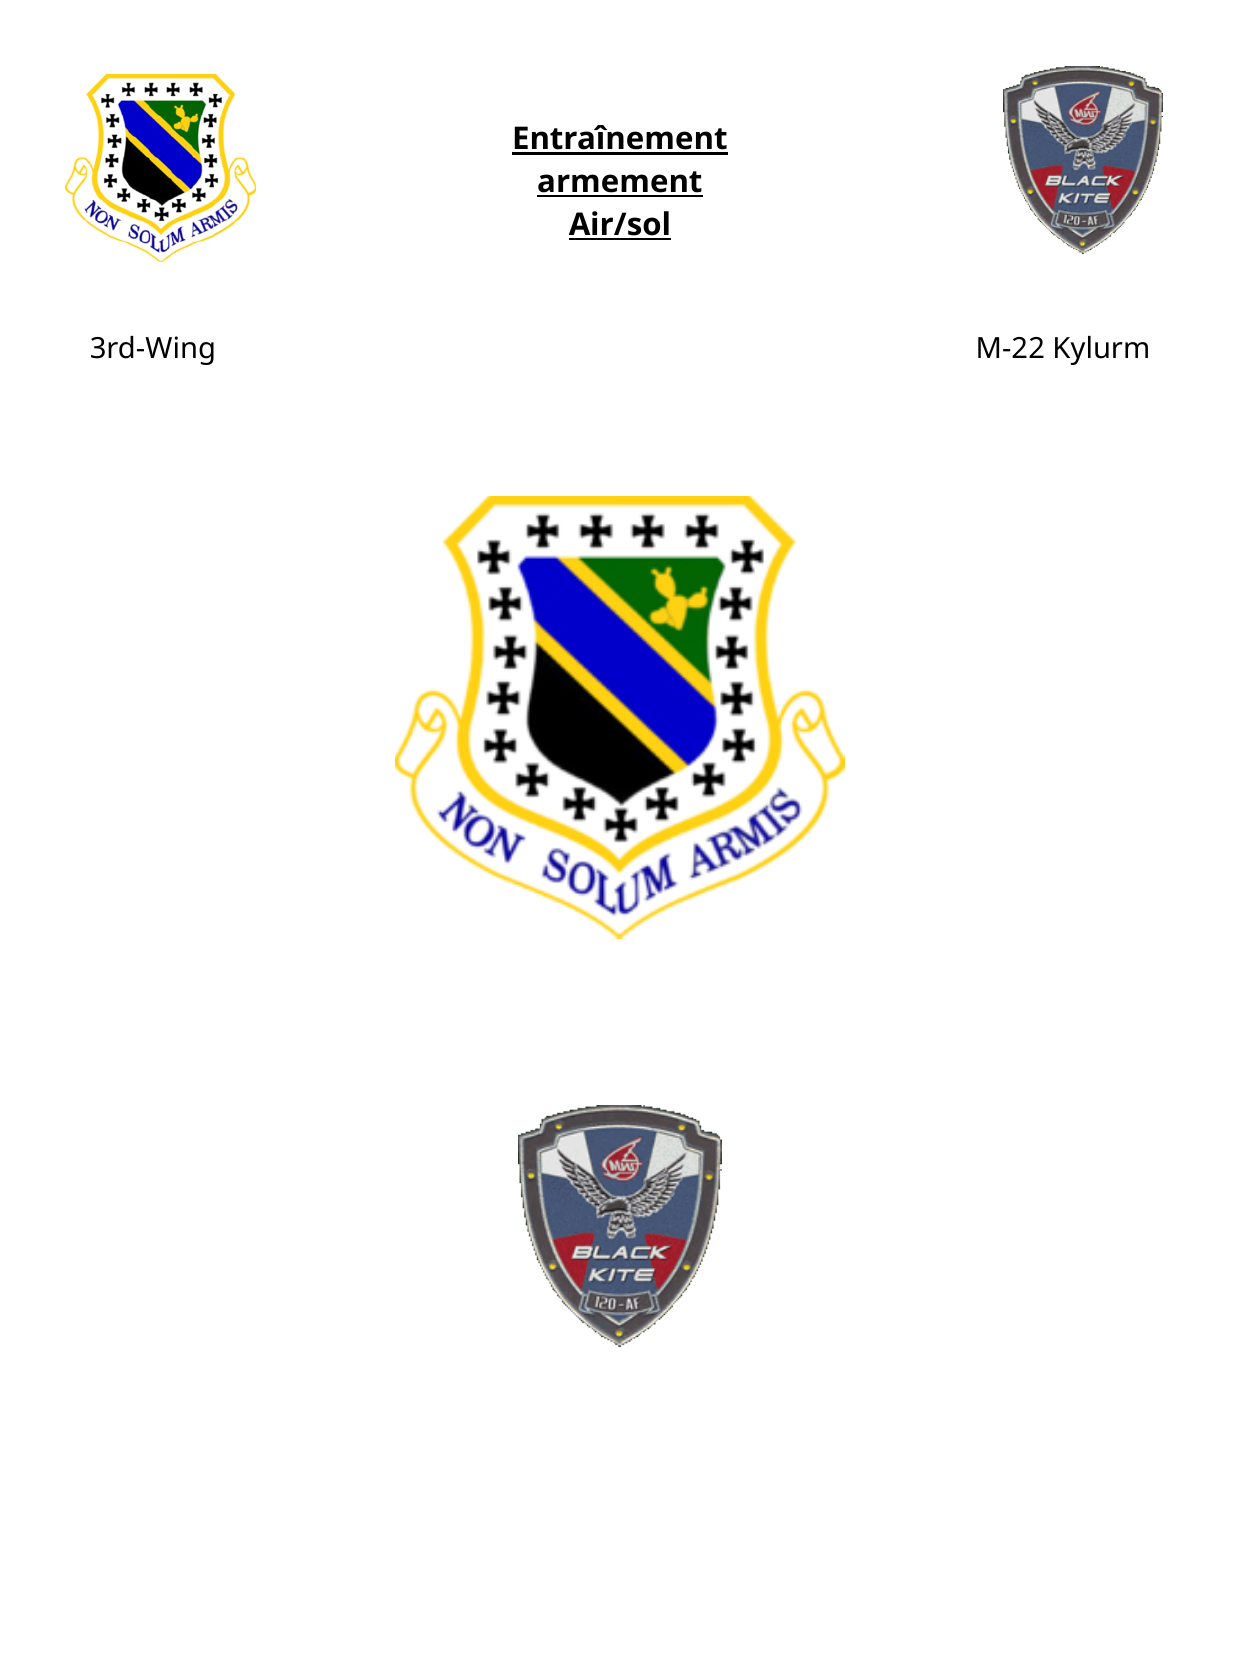

# Entraînement armement Air/sol 3rd-Wing											M-22 Kylurm